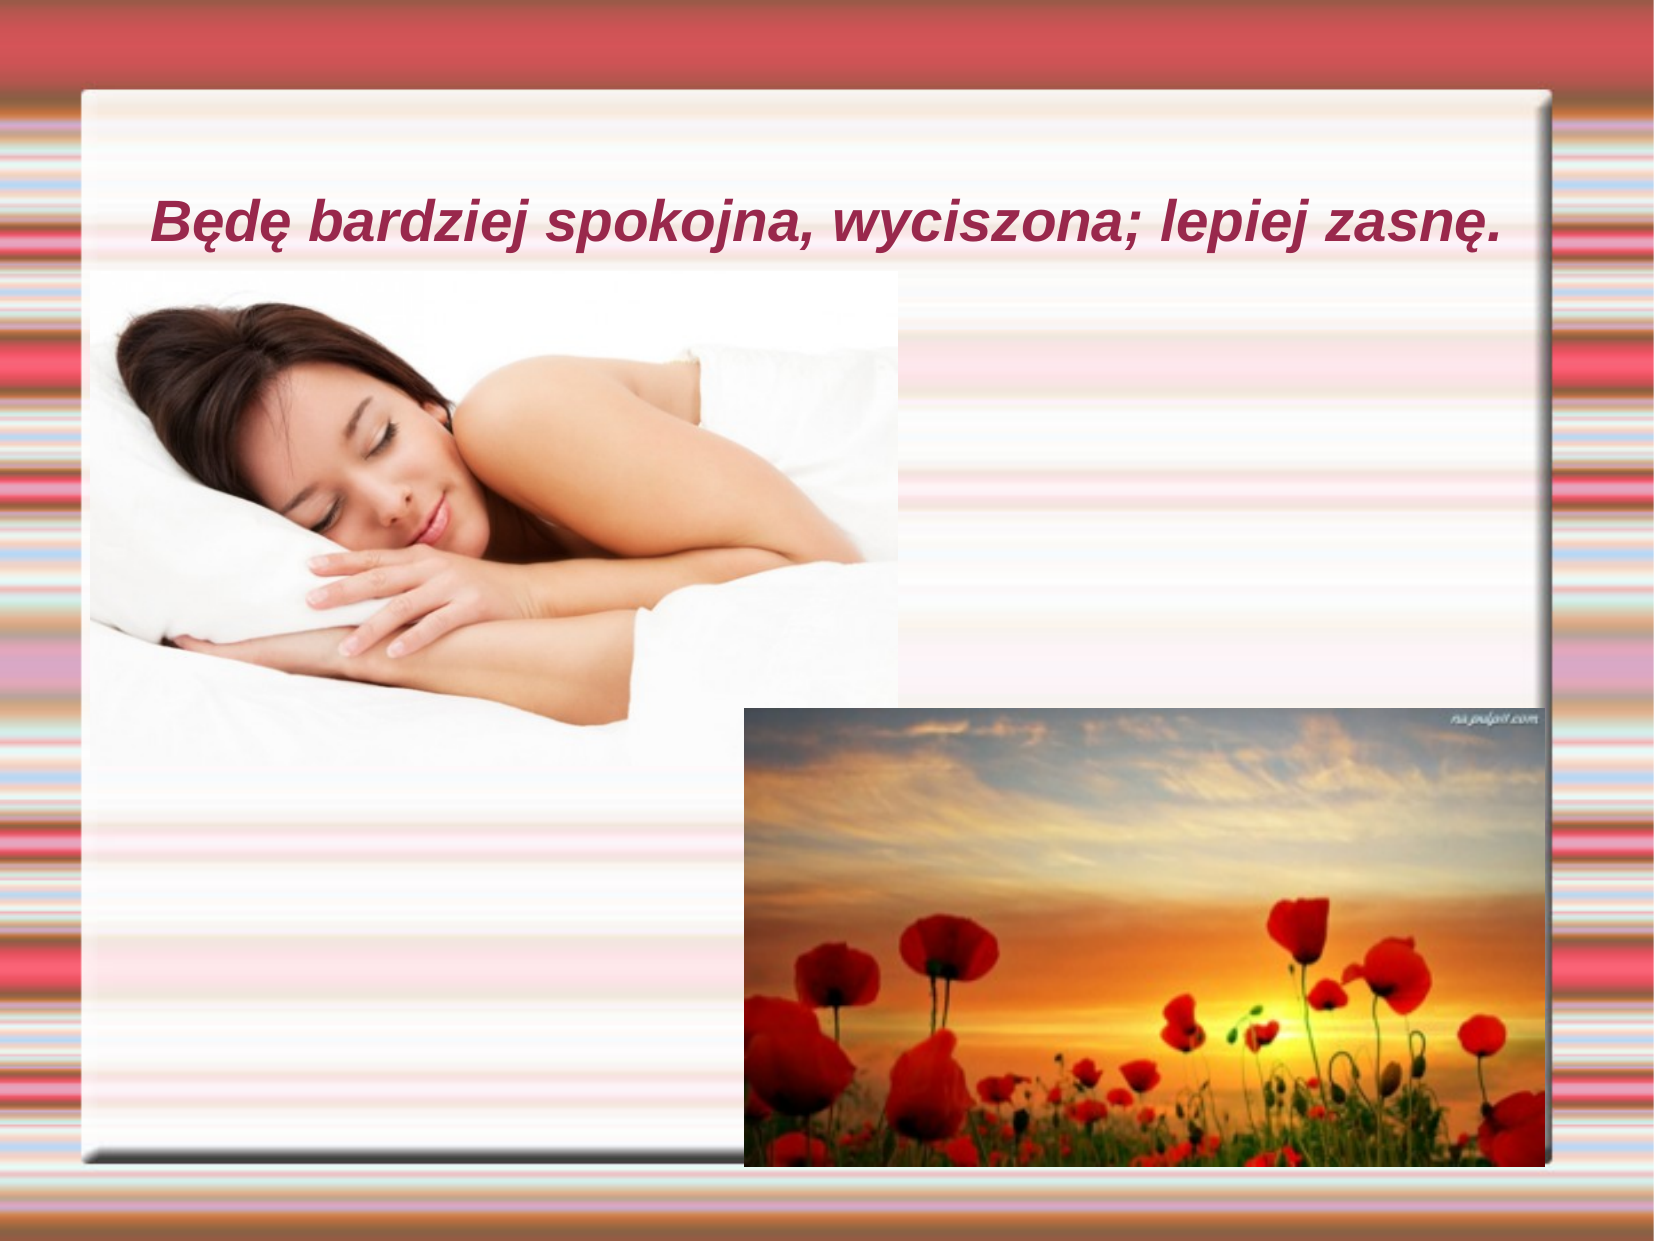

# Będę bardziej spokojna, wyciszona; lepiej zasnę.